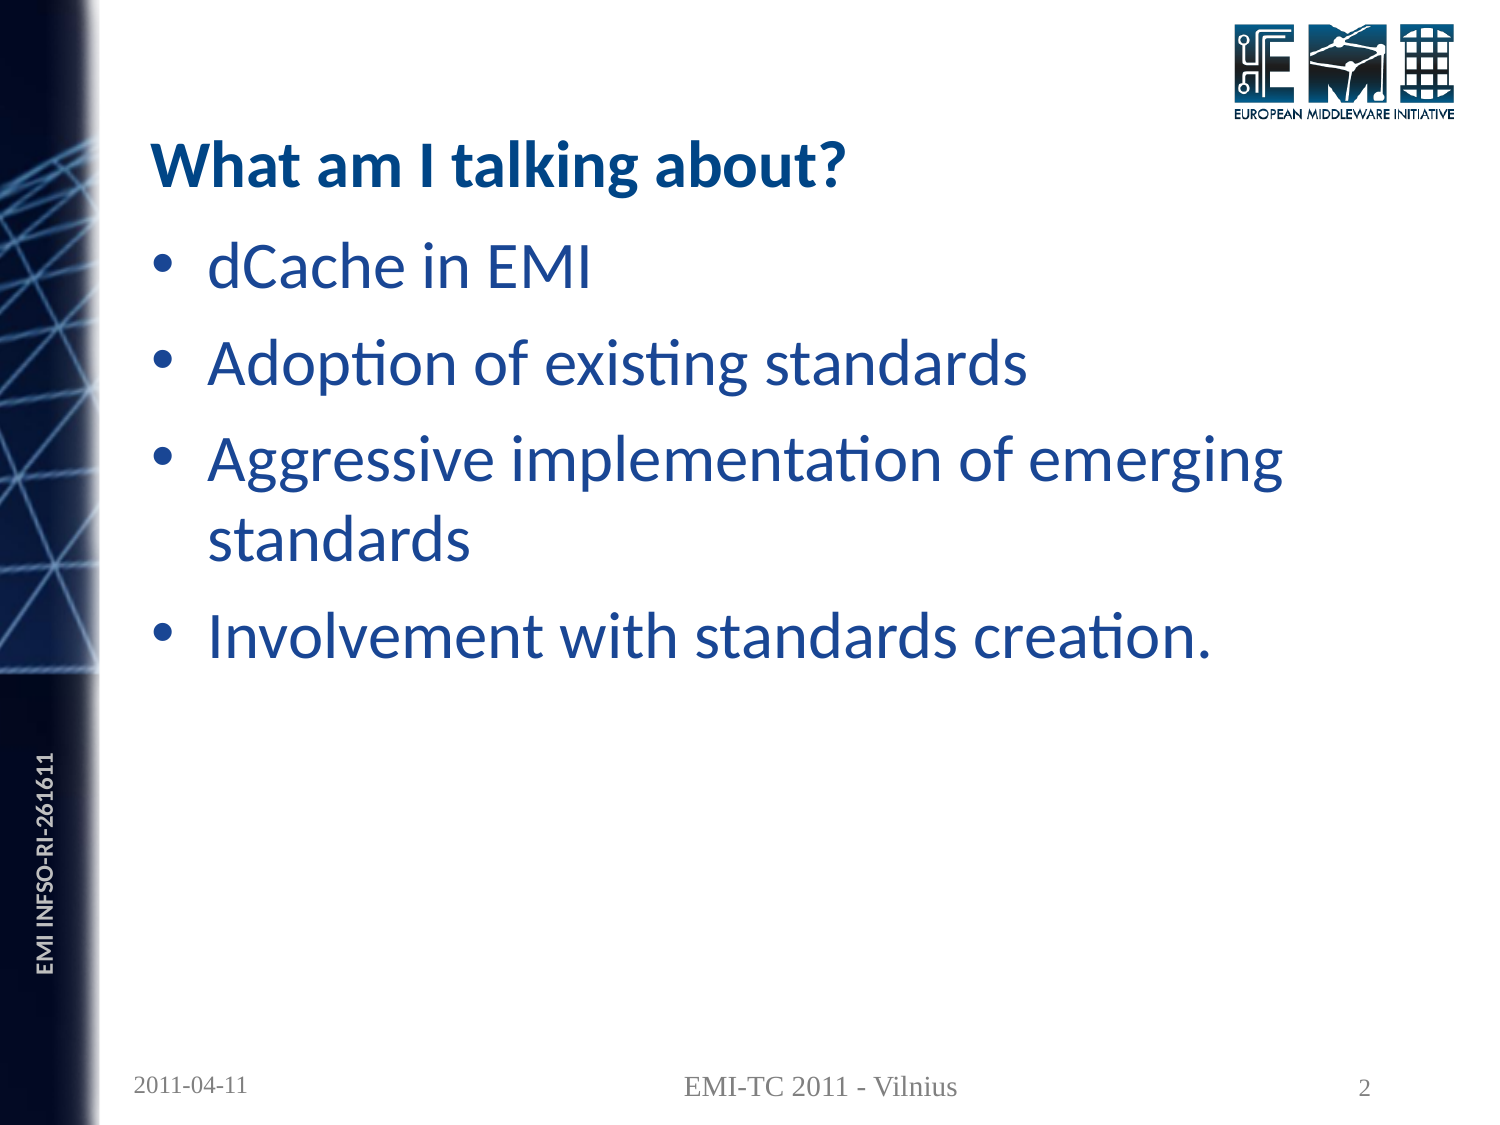

# What am I talking about?
dCache in EMI
Adoption of existing standards
Aggressive implementation of emerging standards
Involvement with standards creation.
2011-04-13
EMI-TC 2011 - Vilnius
2